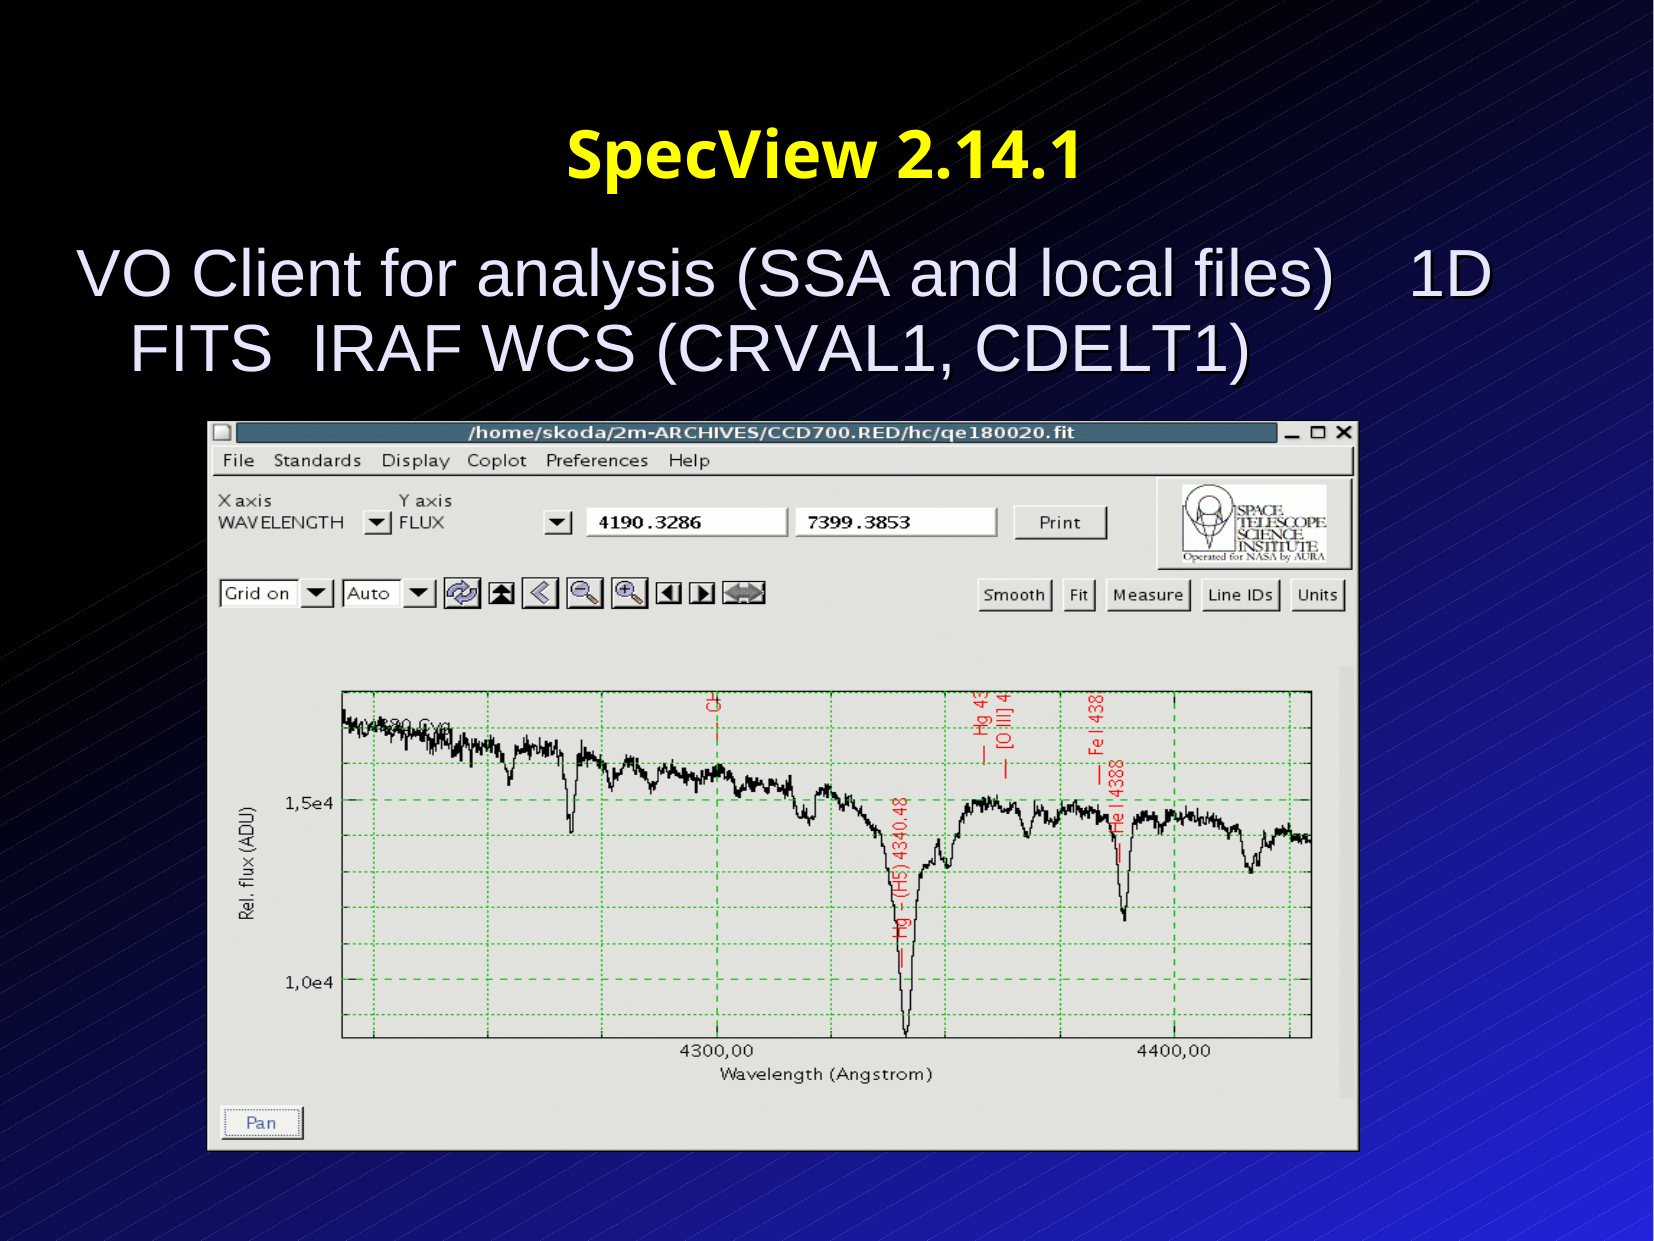

# SpecView 2.14.1
VO Client for analysis (SSA and local files) 1D FITS IRAF WCS (CRVAL1, CDELT1)